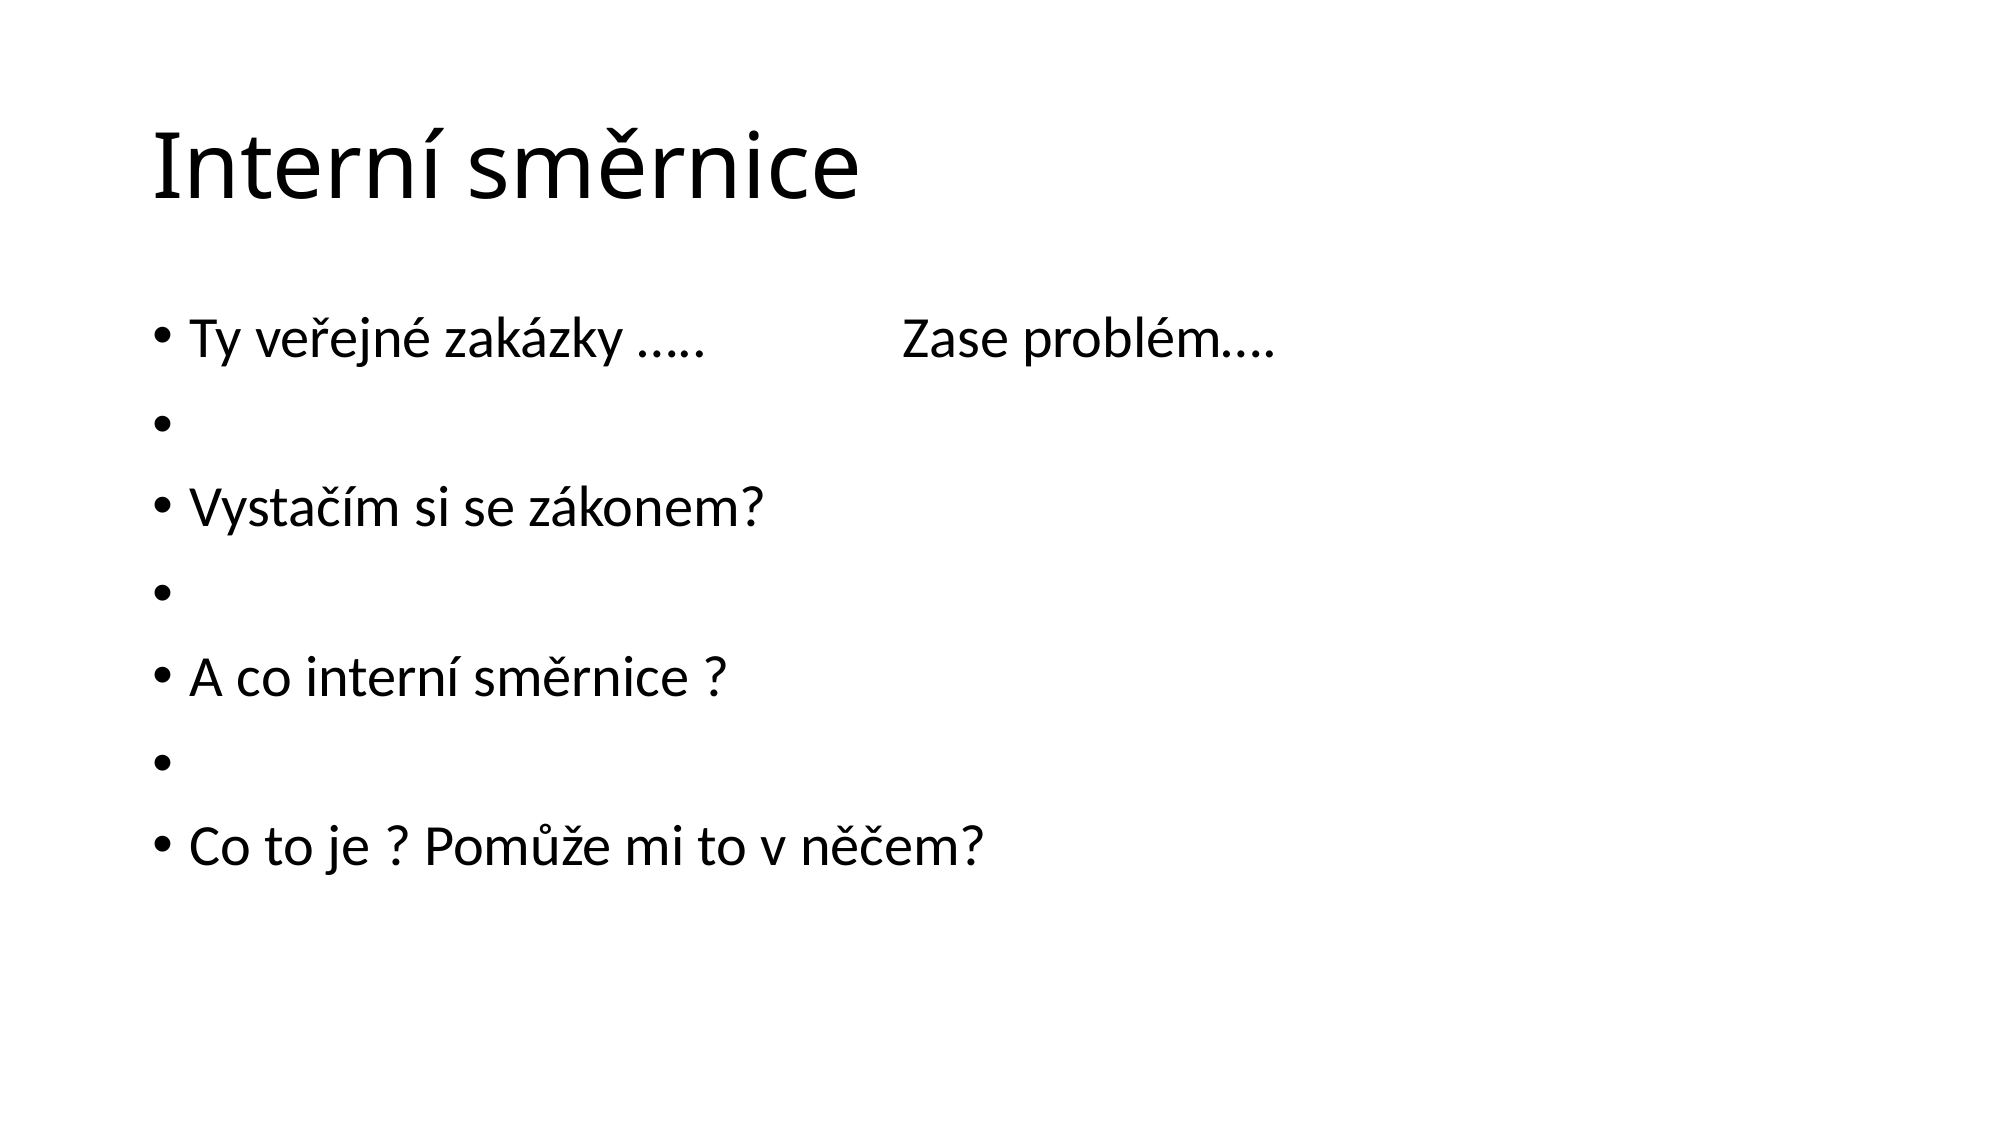

# Interní směrnice
Ty veřejné zakázky ….. 			Zase problém….
Vystačím si se zákonem?
A co interní směrnice ?
Co to je ? Pomůže mi to v něčem?